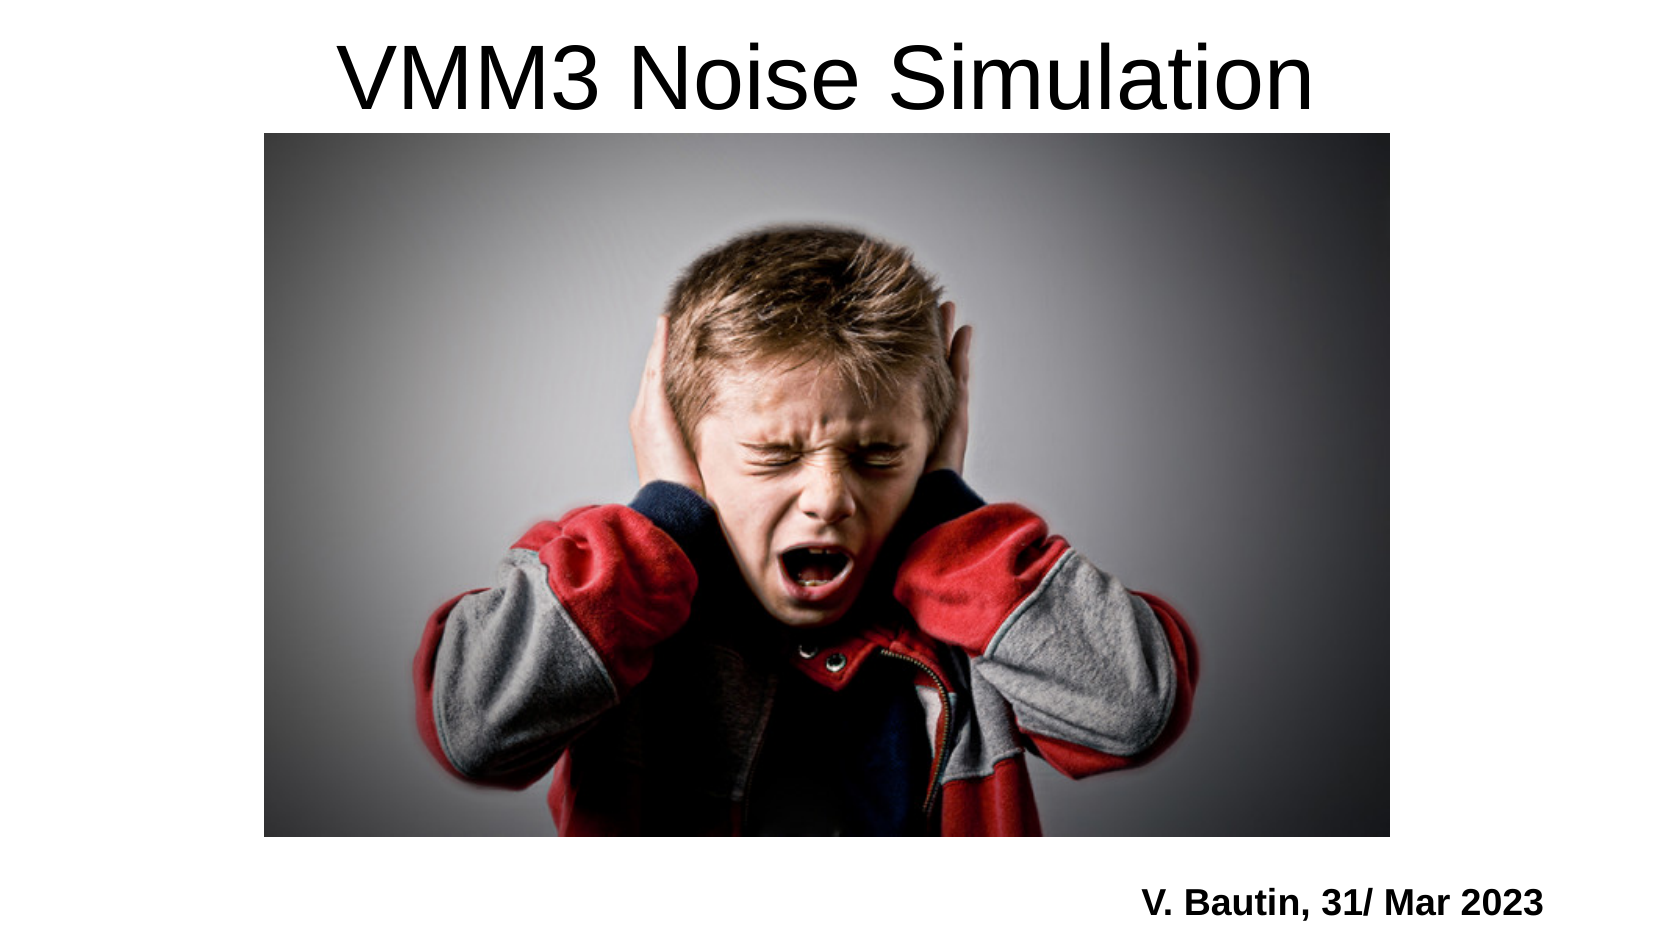

# VMM3 Noise Simulation
V. Bautin, 31/ Mar 2023